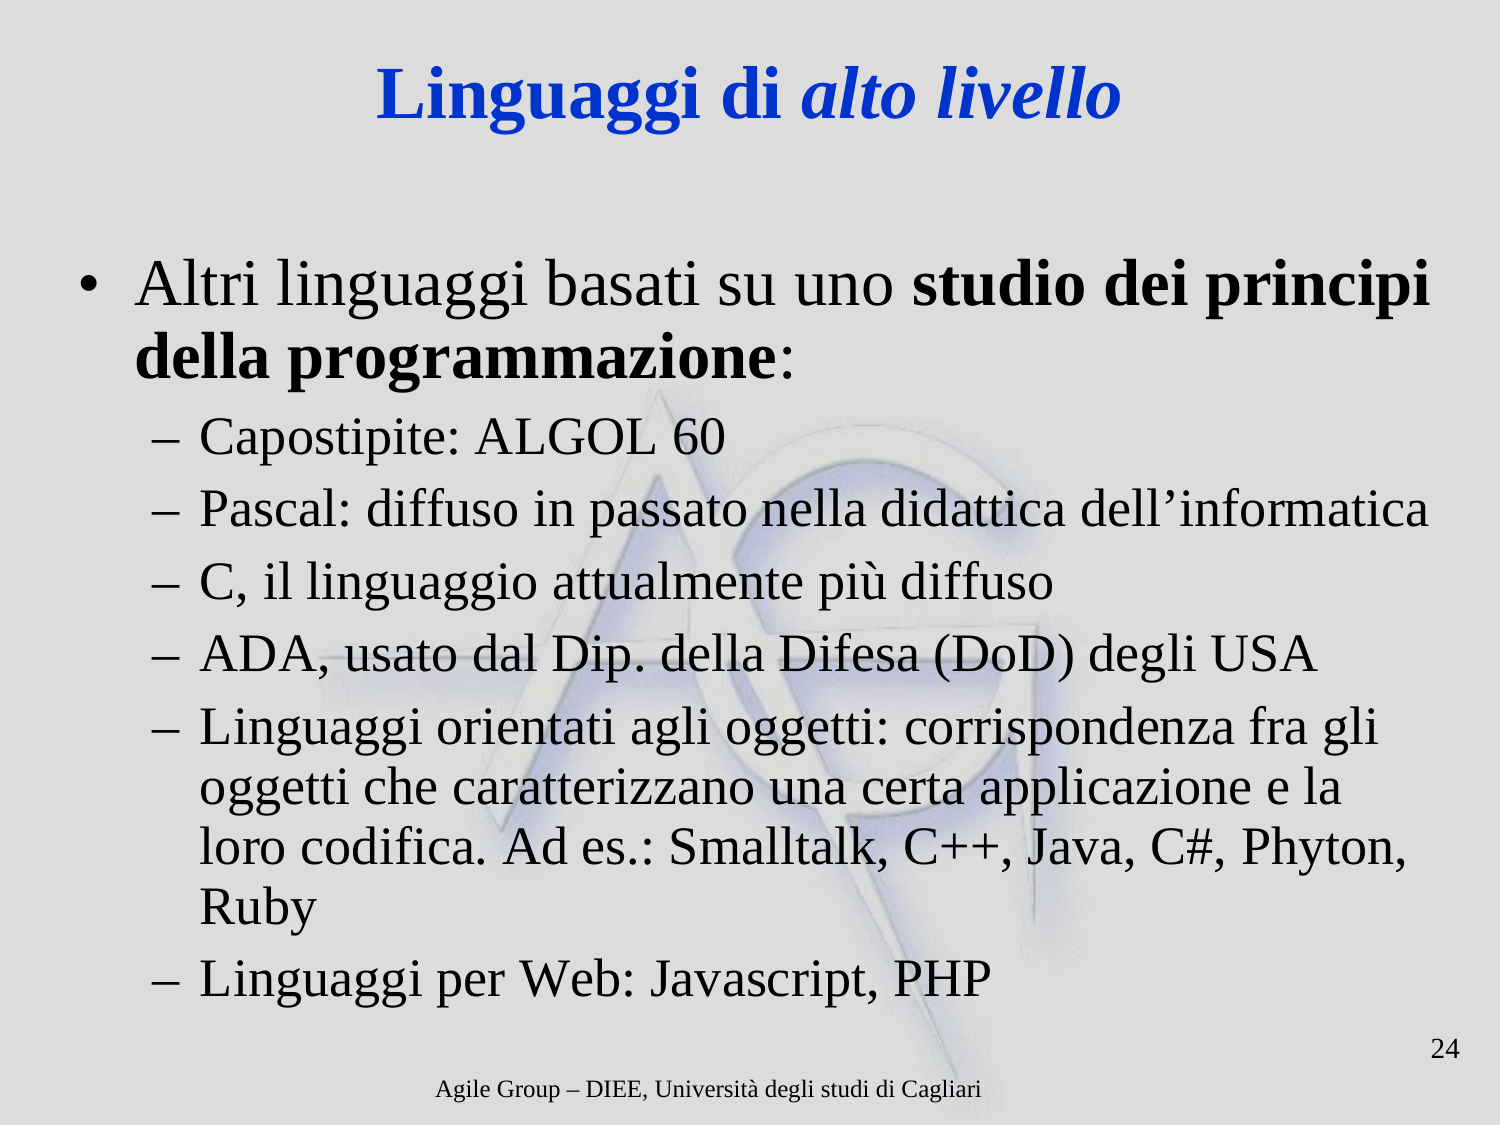

# Linguaggi di alto livello
Altri linguaggi basati su uno studio dei principi della programmazione:
Capostipite: ALGOL 60
Pascal: diffuso in passato nella didattica dell’informatica
C, il linguaggio attualmente più diffuso
ADA, usato dal Dip. della Difesa (DoD) degli USA
Linguaggi orientati agli oggetti: corrispondenza fra gli oggetti che caratterizzano una certa applicazione e la loro codifica. Ad es.: Smalltalk, C++, Java, C#, Phyton, Ruby
Linguaggi per Web: Javascript, PHP
24